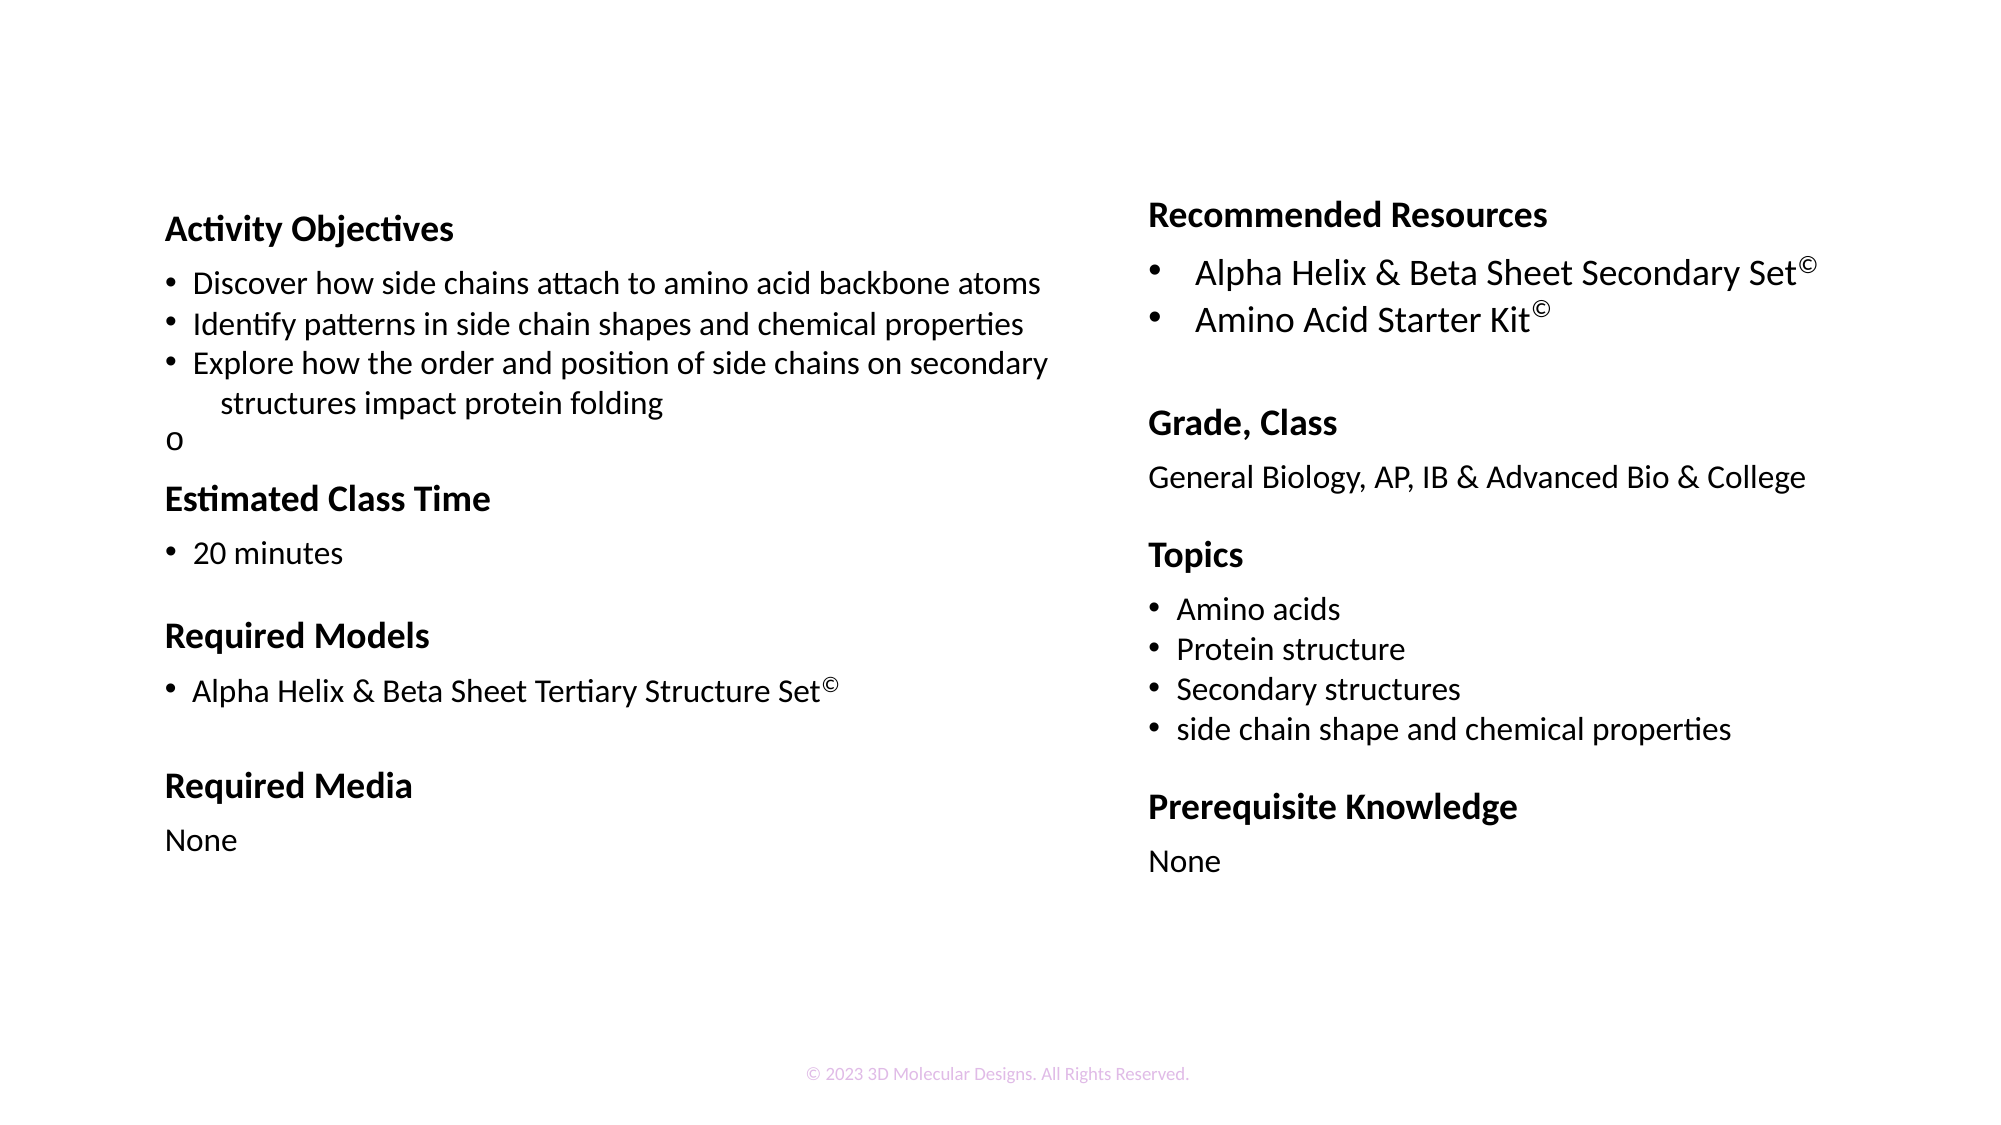

Teacher Guide - Overview
Recommended Resources
Alpha Helix & Beta Sheet Secondary Set©
Amino Acid Starter Kit©
Grade, Class
General Biology, AP, IB & Advanced Bio & College
Topics
Amino acids
Protein structure
Secondary structures
side chain shape and chemical properties
Prerequisite Knowledge
None
Activity Objectives
Discover how side chains attach to amino acid backbone atoms
Identify patterns in side chain shapes and chemical properties
Explore how the order and position of side chains on secondary structures impact protein folding
Estimated Class Time
20 minutes
Required Models
Alpha Helix & Beta Sheet Tertiary Structure Set©
Required Media
None
© 2023 3D Molecular Designs. All Rights Reserved.